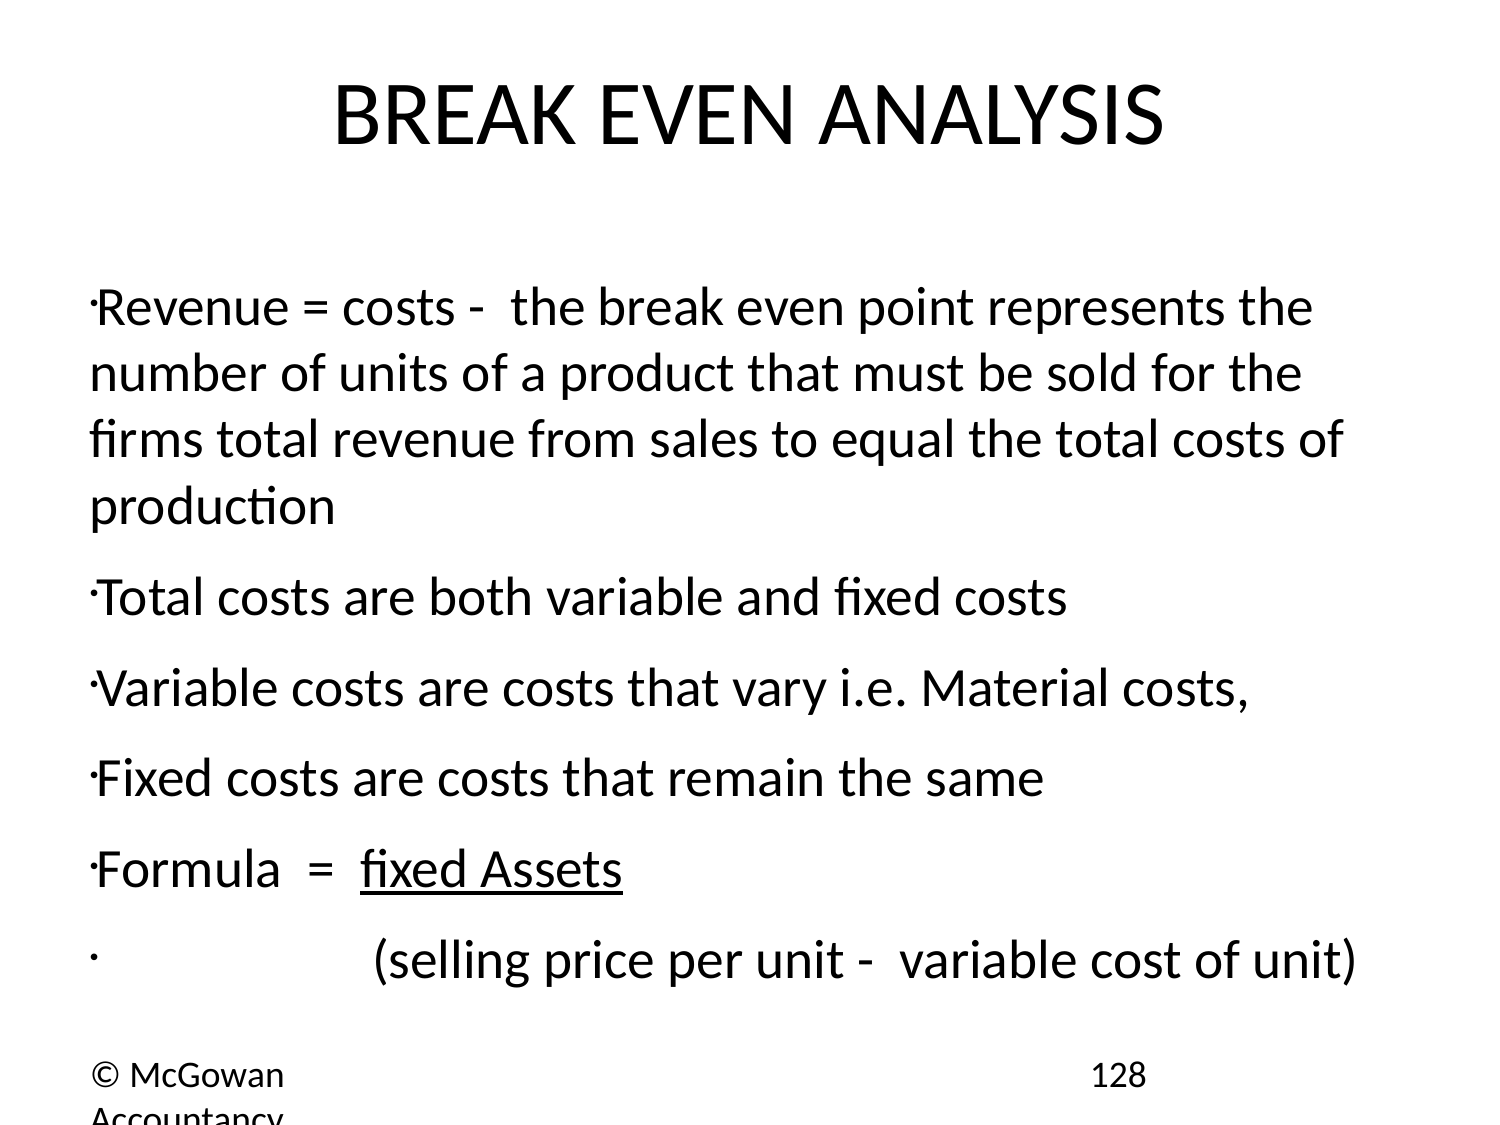

# BREAK EVEN ANALYSIS
Revenue = costs - the break even point represents the number of units of a product that must be sold for the firms total revenue from sales to equal the total costs of production
Total costs are both variable and fixed costs
Variable costs are costs that vary i.e. Material costs,
Fixed costs are costs that remain the same
Formula = fixed Assets
 (selling price per unit - variable cost of unit)
© McGowan Accountancy Services
128